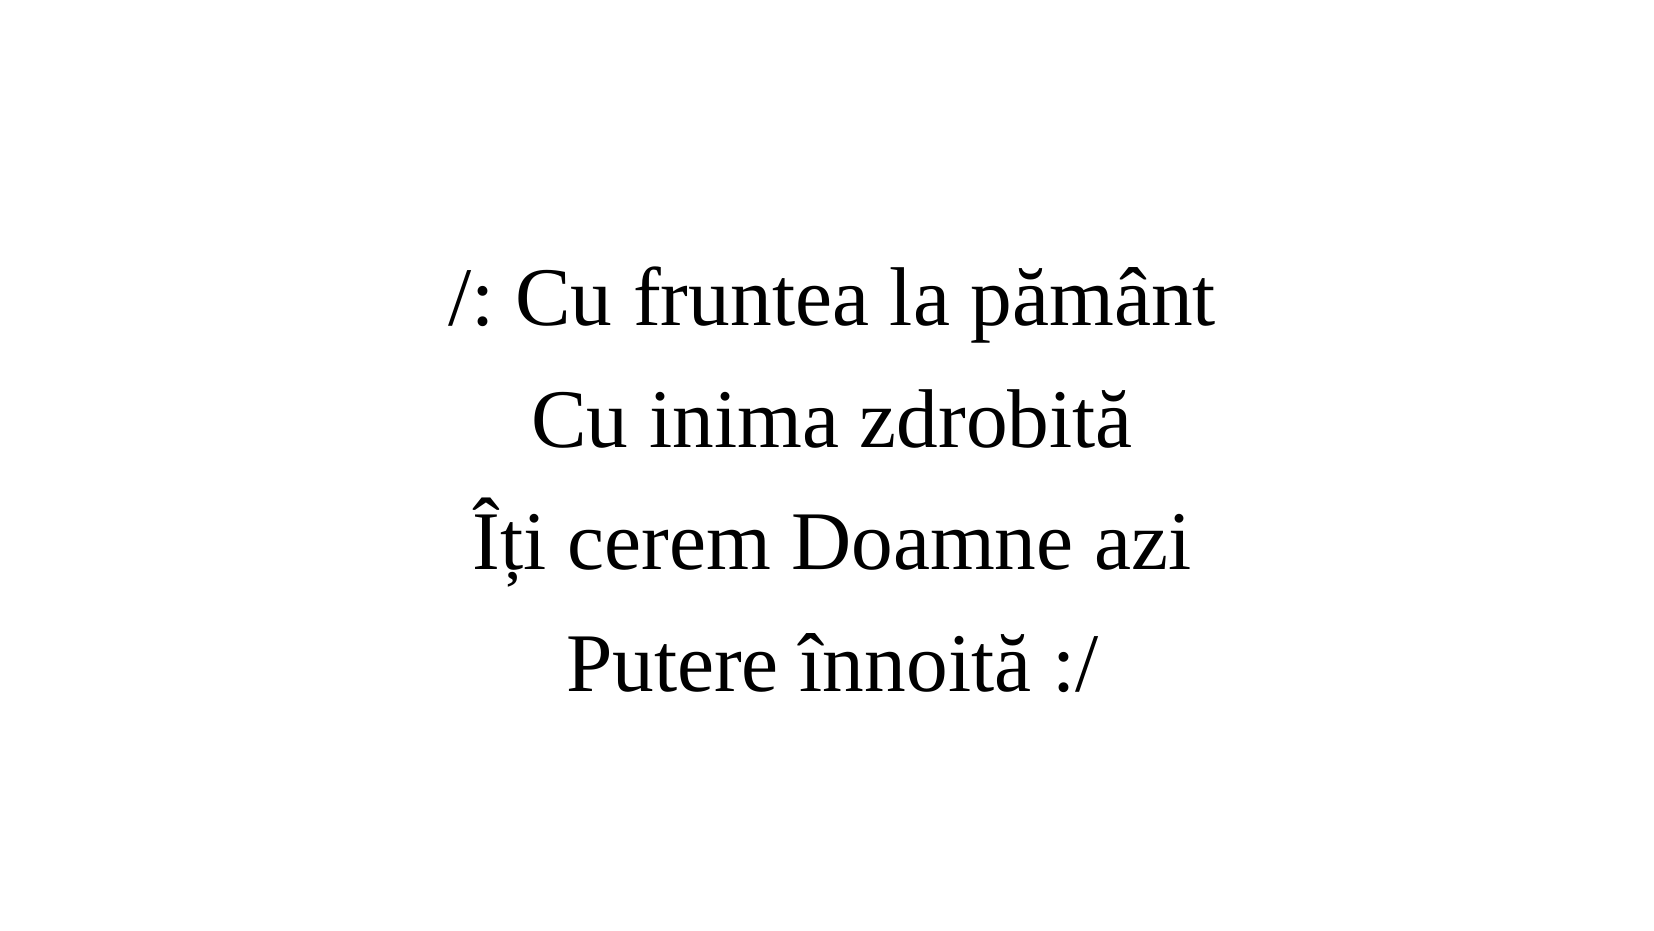

# /: Cu fruntea la pământ
Cu inima zdrobită
Îți cerem Doamne azi
Putere înnoită :/